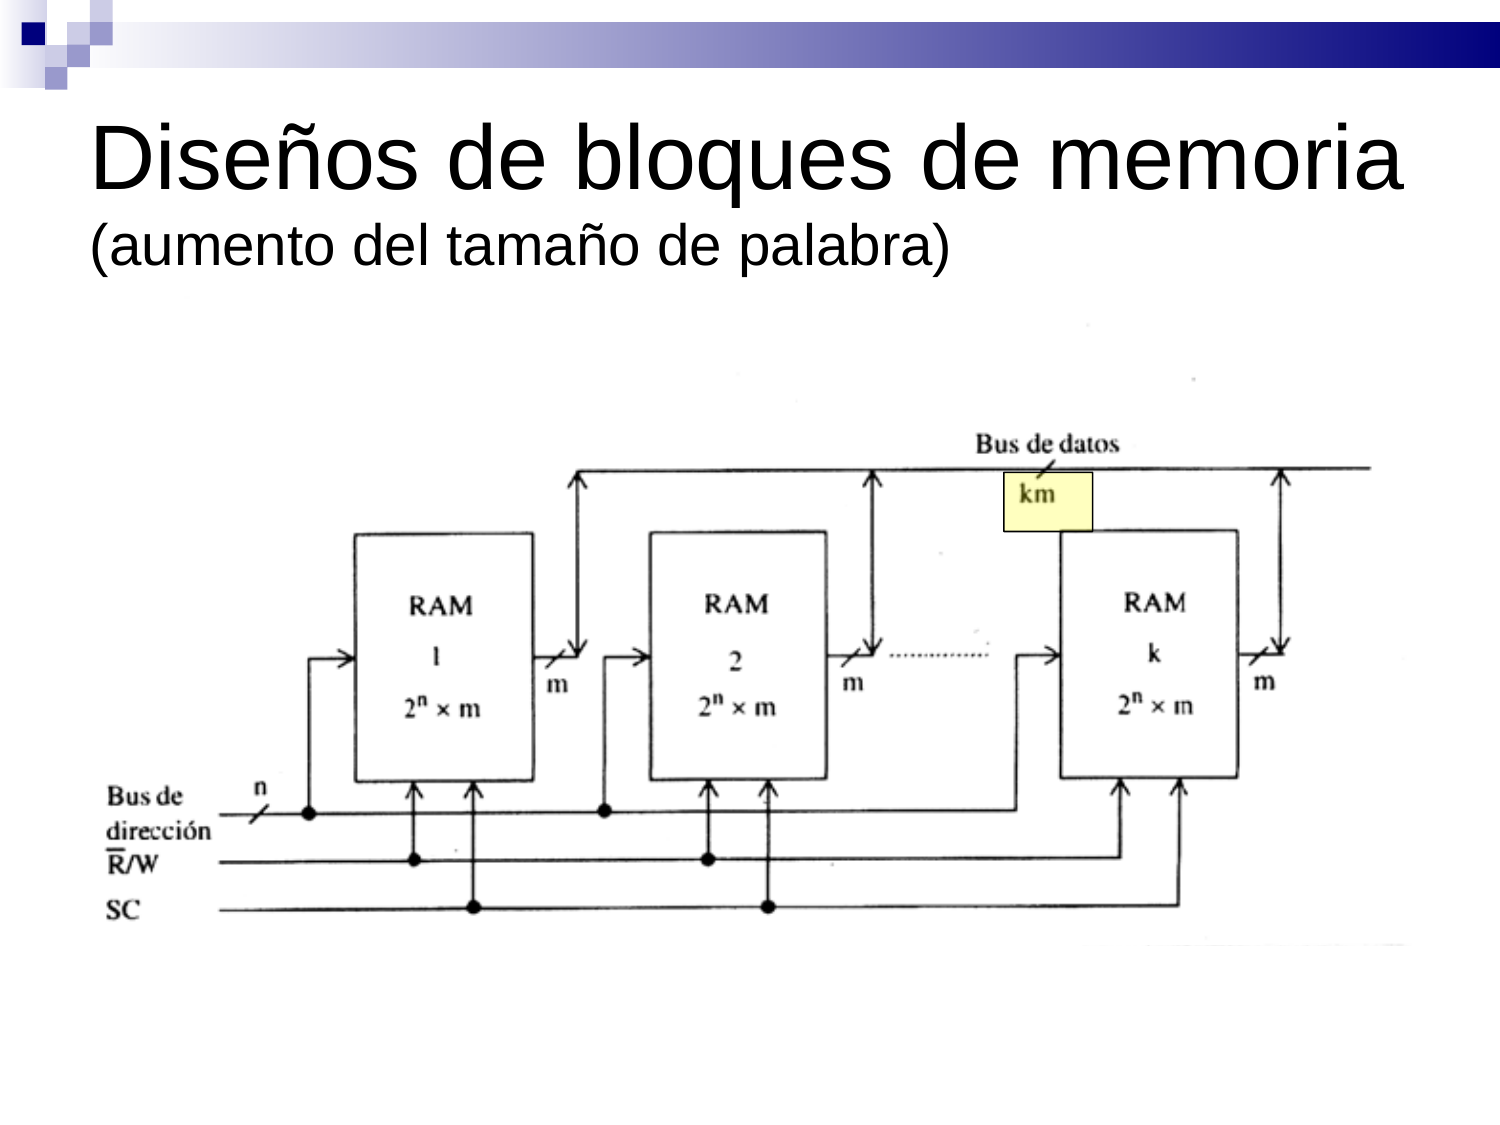

# Diseños de bloques de memoria (aumento del tamaño de palabra)